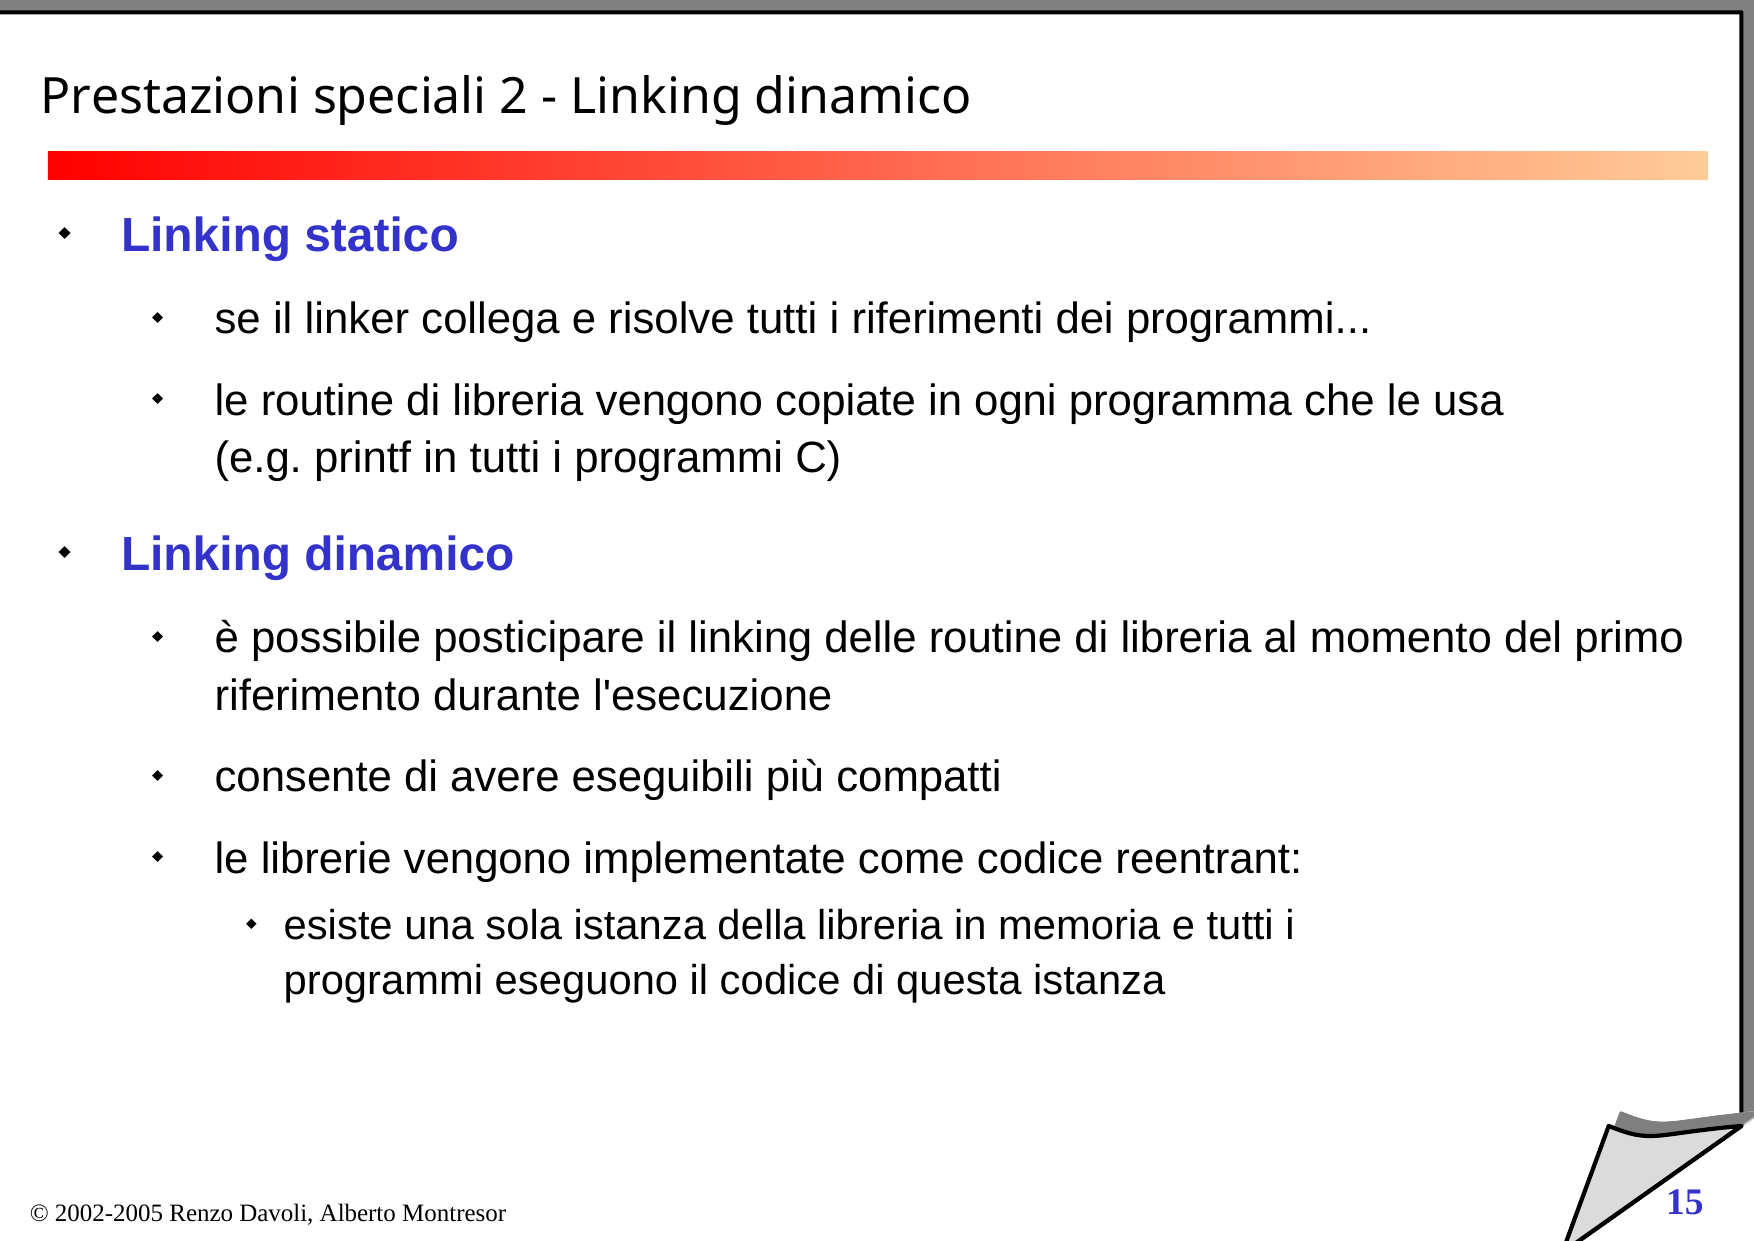

# Prestazioni speciali 2 - Linking dinamico
Linking statico
se il linker collega e risolve tutti i riferimenti dei programmi...
le routine di libreria vengono copiate in ogni programma che le usa
(e.g. printf in tutti i programmi C)
Linking dinamico
è possibile posticipare il linking delle routine di libreria al momento del primo riferimento durante l'esecuzione
consente di avere eseguibili più compatti
le librerie vengono implementate come codice reentrant:
esiste una sola istanza della libreria in memoria e tutti i
programmi eseguono il codice di questa istanza